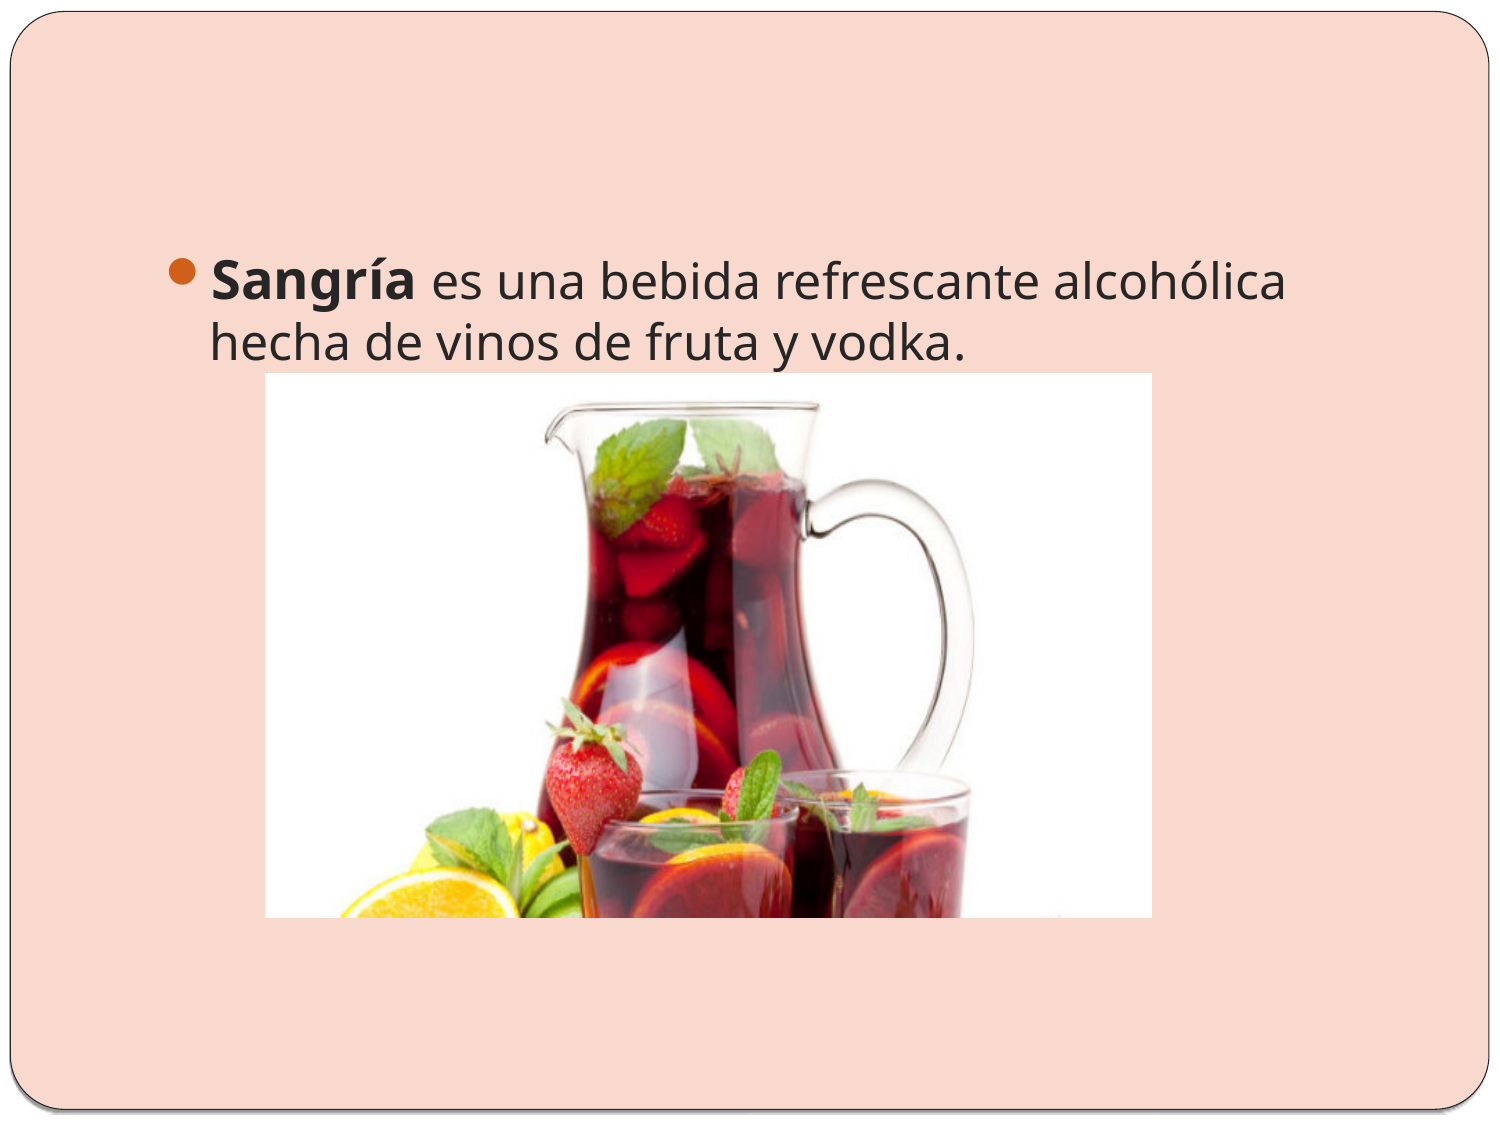

#
Sangría es una bebida refrescante alcohólica hecha de vinos de fruta y vodka.